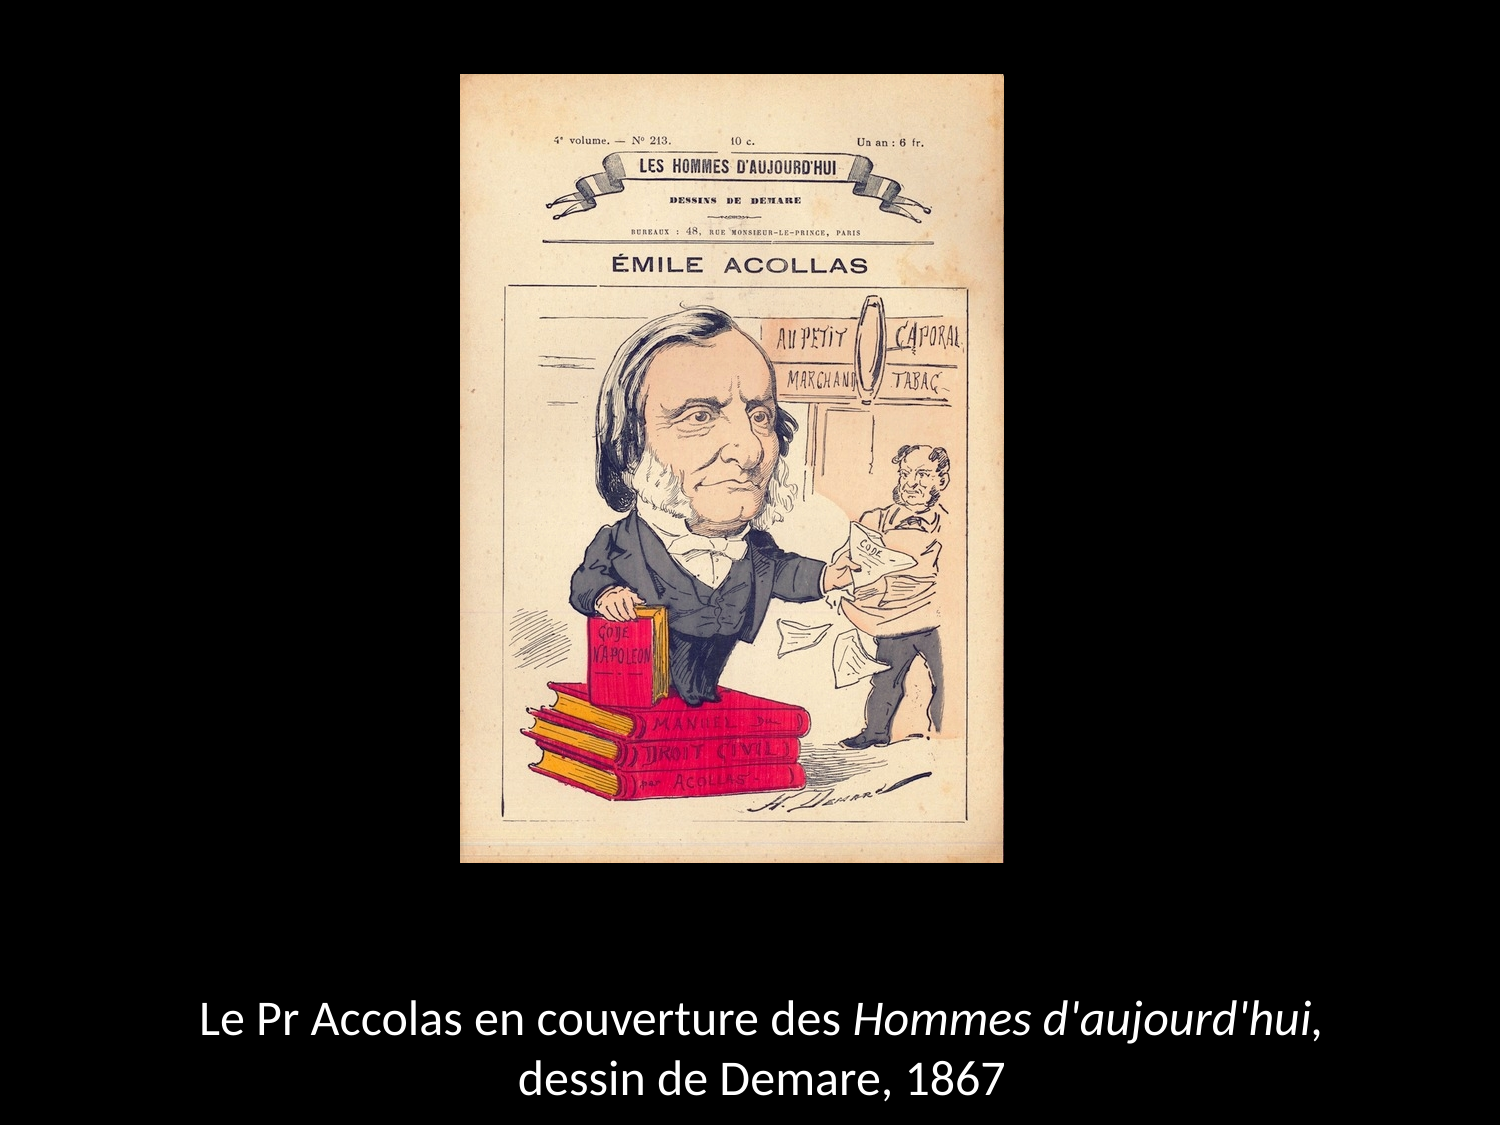

# Le Pr Accolas en couverture des Hommes d'aujourd'hui, dessin de Demare, 1867